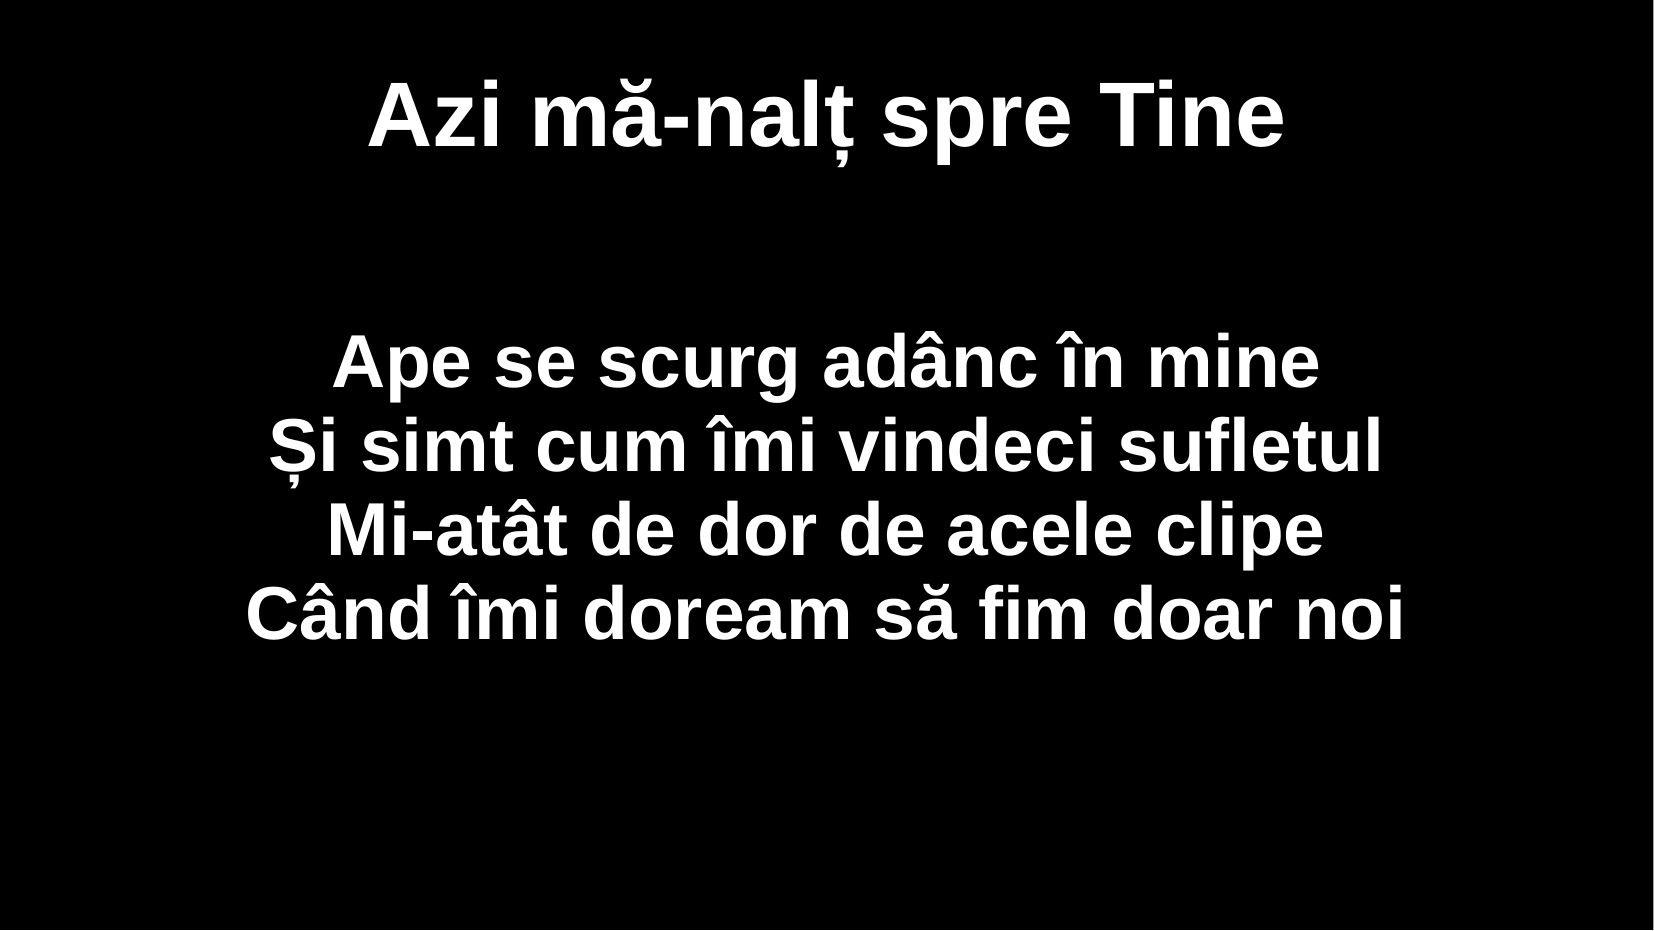

# Azi mă-nalț spre Tine
Ape se scurg adânc în mine
Și simt cum îmi vindeci sufletul
Mi-atât de dor de acele clipe
Când îmi doream să fim doar noi